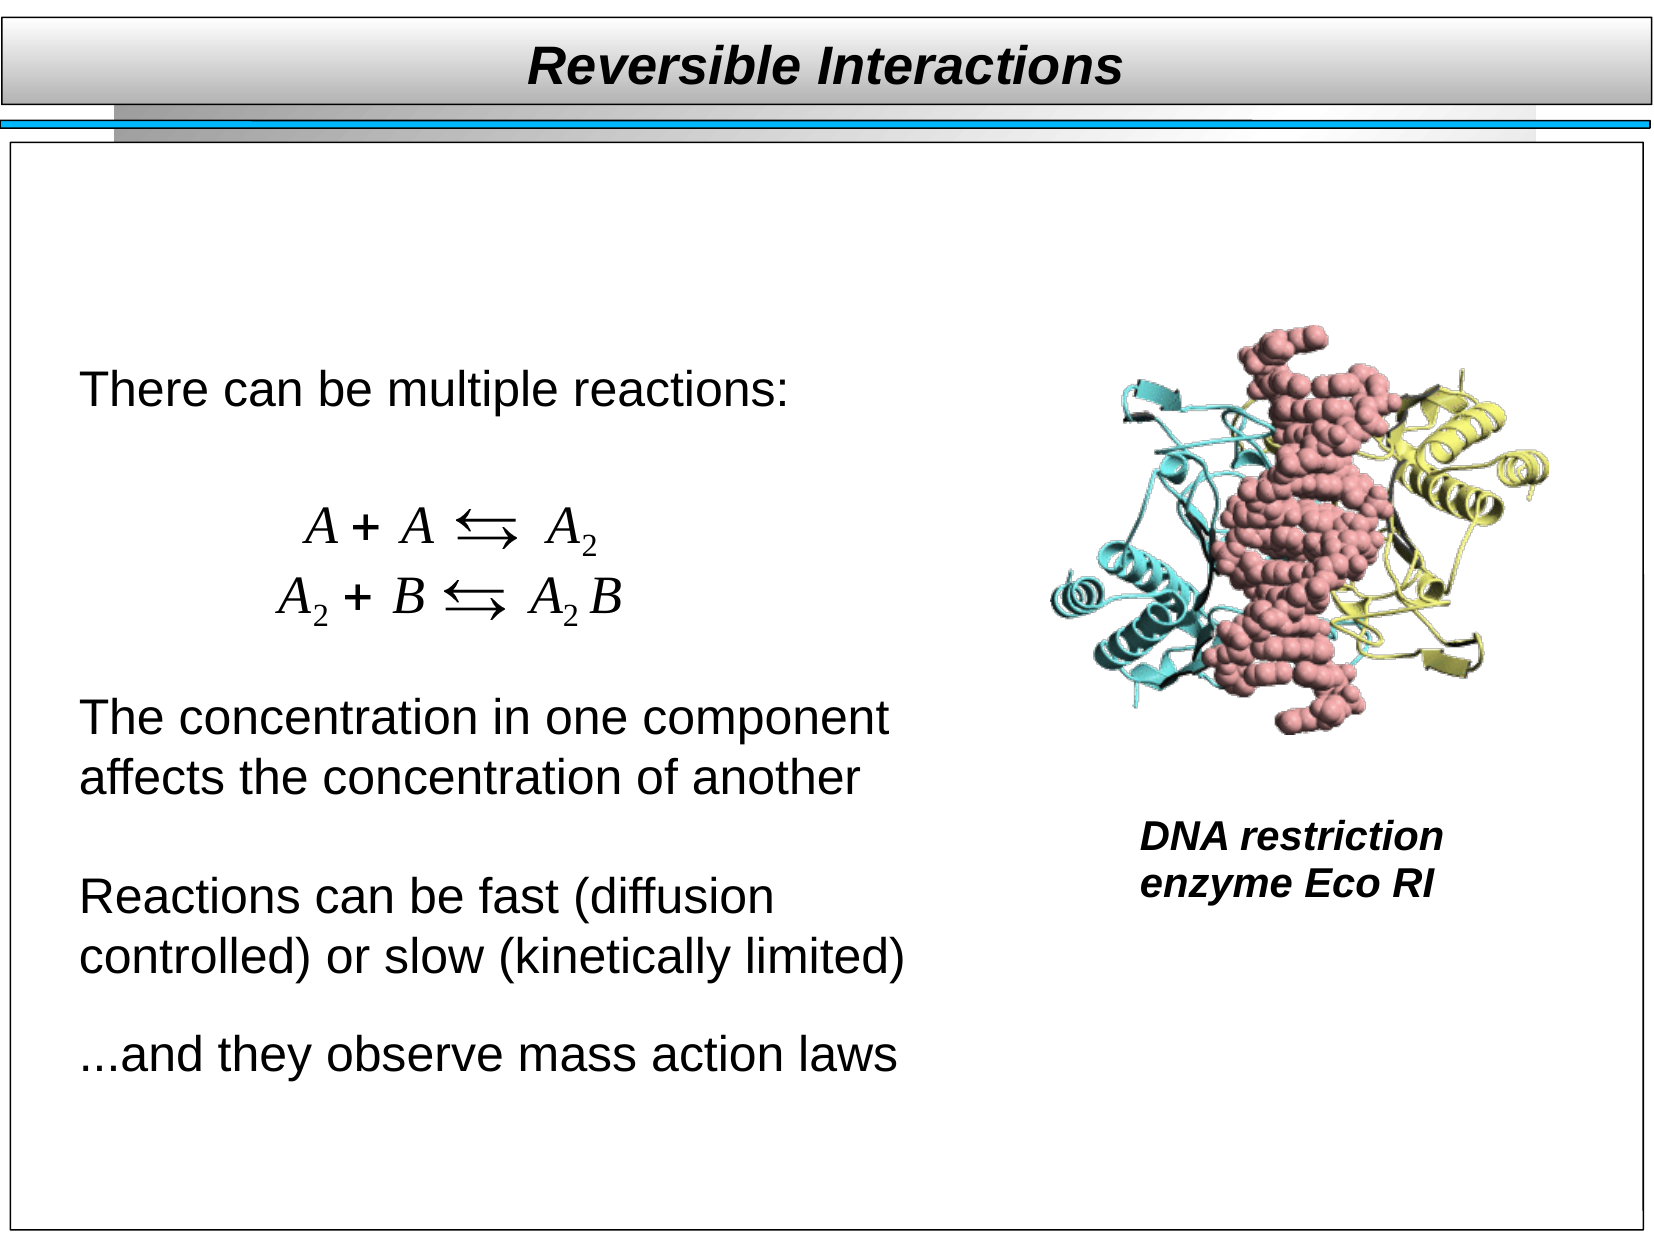

Reversible Interactions
There can be multiple reactions:
The concentration in one component affects the concentration of another
Reactions can be fast (diffusion controlled) or slow (kinetically limited)
...and they observe mass action laws
DNA restriction
enzyme Eco RI